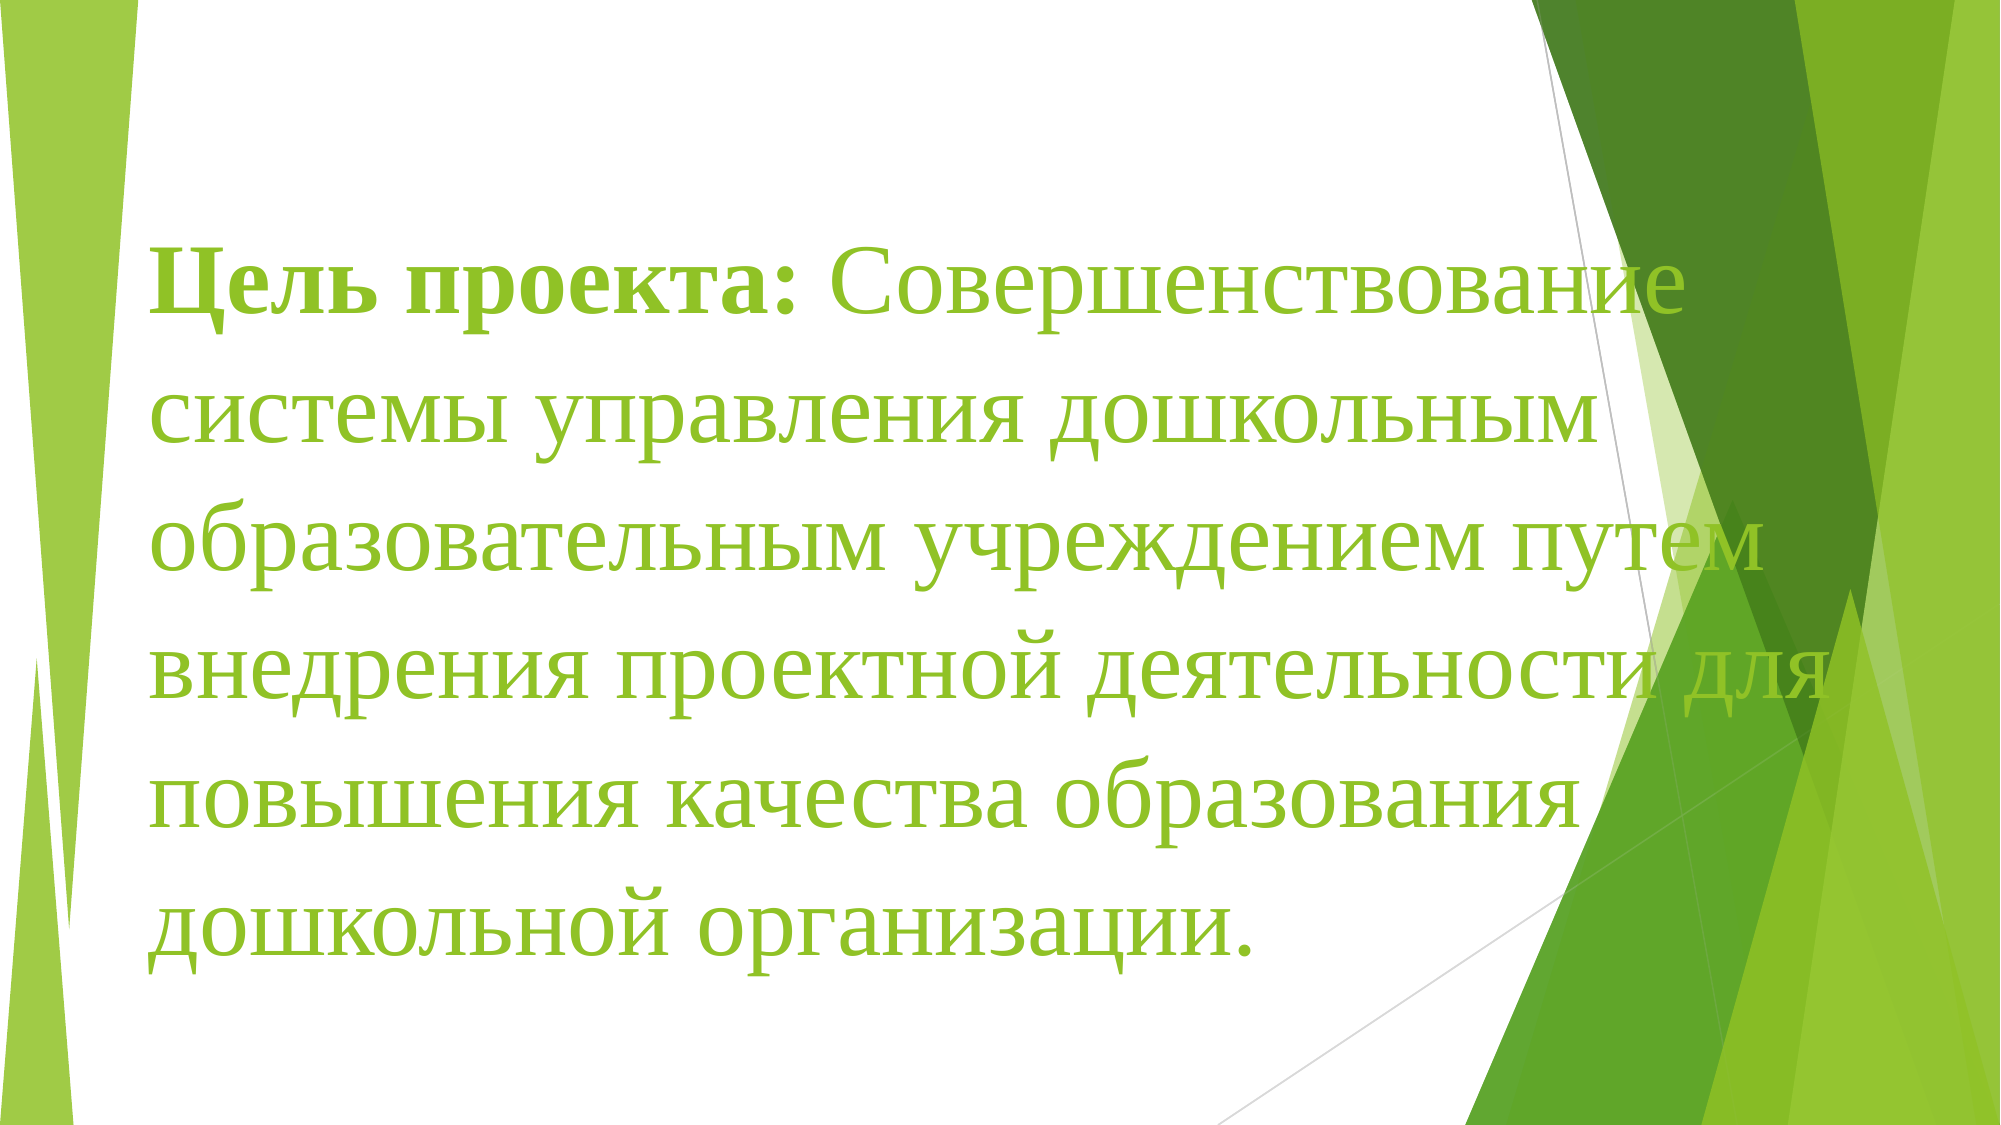

# Цель проекта: Совершенствование системы управления дошкольным образовательным учреждением путем внедрения проектной деятельности для повышения качества образования дошкольной организации.